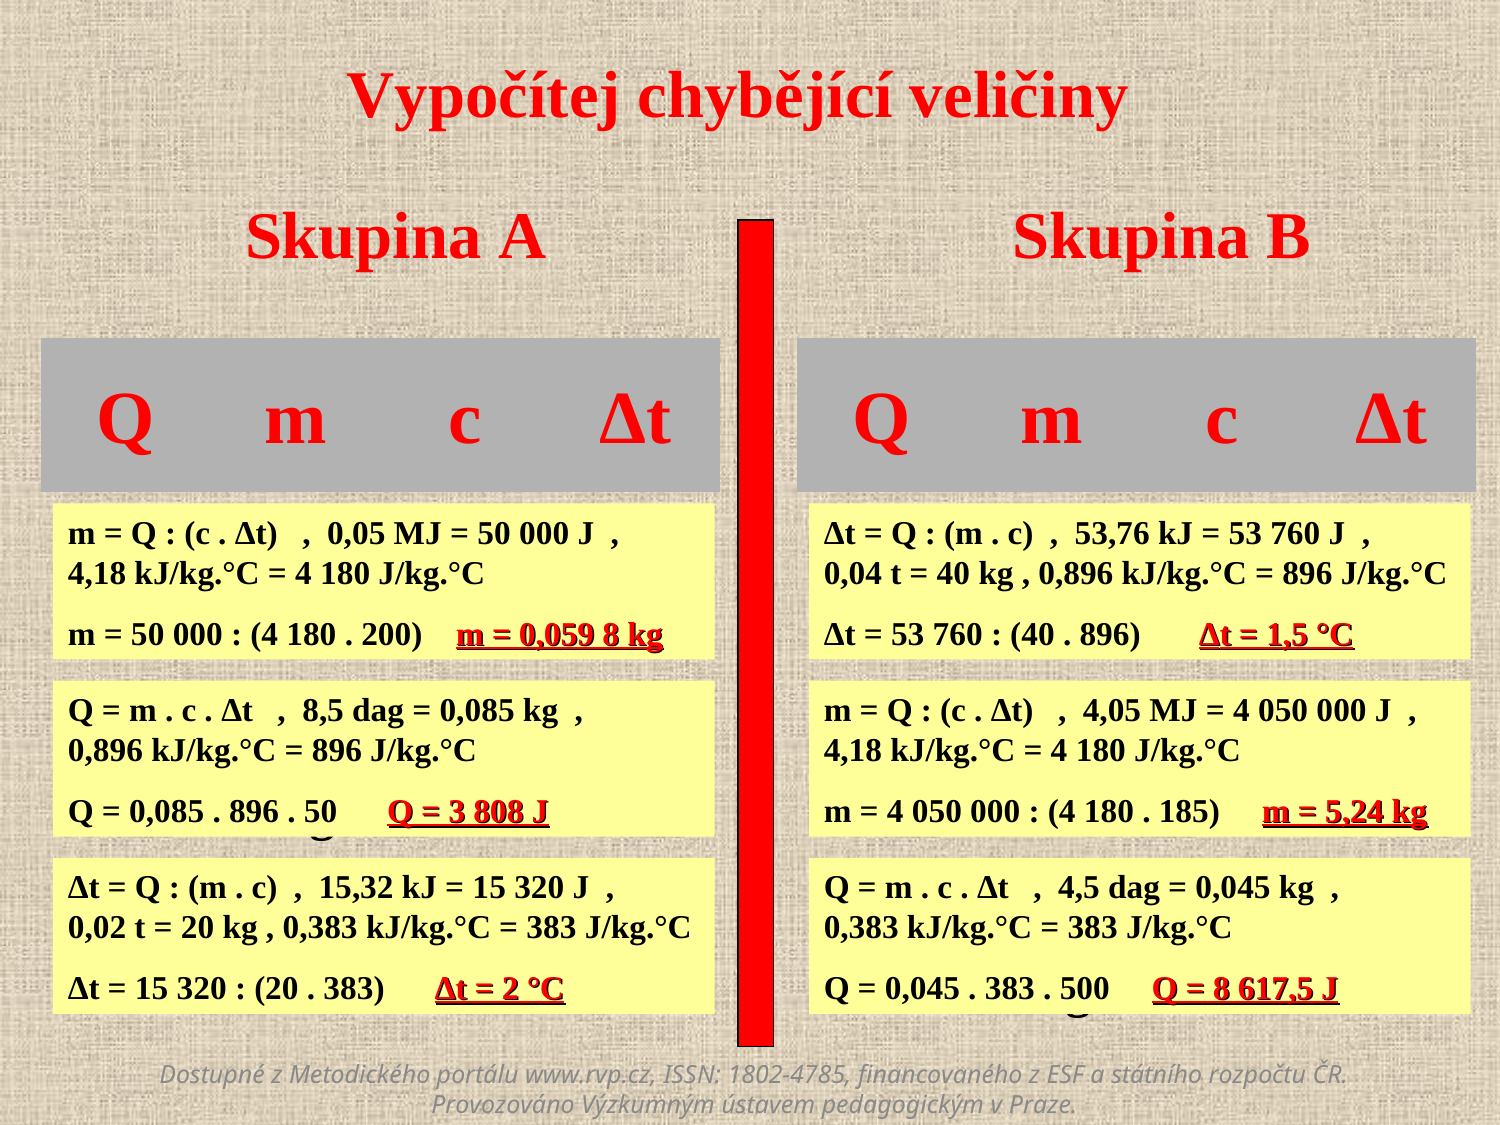

Vypočítej chybějící veličiny
Skupina A
Skupina B
| Q | m | c | Δt |
| --- | --- | --- | --- |
| 0,05 MJ | ? | 4,18 kJ/kg.°C | 200 °C |
| ? | 8,5 dag | 0,896 kJ/kg.°C | 50 °C |
| 15,32 kJ | 0,02 t | 0,383 kJ/kg.°C | ? |
| Q | m | c | Δt |
| --- | --- | --- | --- |
| 53,76 kJ | 0,04 t | 0,896 kJ/kg.°C | ? |
| 4,05 MJ | ? | 4,18 kJ/kg.°C | 185 °C |
| ? | 4,5 dag | 0,383 kJ/kg.°C | 500 °C |
m = Q : (c . Δt) , 0,05 MJ = 50 000 J , 4,18 kJ/kg.°C = 4 180 J/kg.°C
m = 50 000 : (4 180 . 200) m = 0,059 8 kg
Δt = Q : (m . c) , 53,76 kJ = 53 760 J , 0,04 t = 40 kg , 0,896 kJ/kg.°C = 896 J/kg.°C
Δt = 53 760 : (40 . 896) Δt = 1,5 °C
Q = m . c . Δt , 8,5 dag = 0,085 kg , 0,896 kJ/kg.°C = 896 J/kg.°C
Q = 0,085 . 896 . 50 Q = 3 808 J
m = Q : (c . Δt) , 4,05 MJ = 4 050 000 J , 4,18 kJ/kg.°C = 4 180 J/kg.°C
m = 4 050 000 : (4 180 . 185) m = 5,24 kg
Δt = Q : (m . c) , 15,32 kJ = 15 320 J , 0,02 t = 20 kg , 0,383 kJ/kg.°C = 383 J/kg.°C
Δt = 15 320 : (20 . 383) Δt = 2 °C
Q = m . c . Δt , 4,5 dag = 0,045 kg , 0,383 kJ/kg.°C = 383 J/kg.°C
Q = 0,045 . 383 . 500 Q = 8 617,5 J